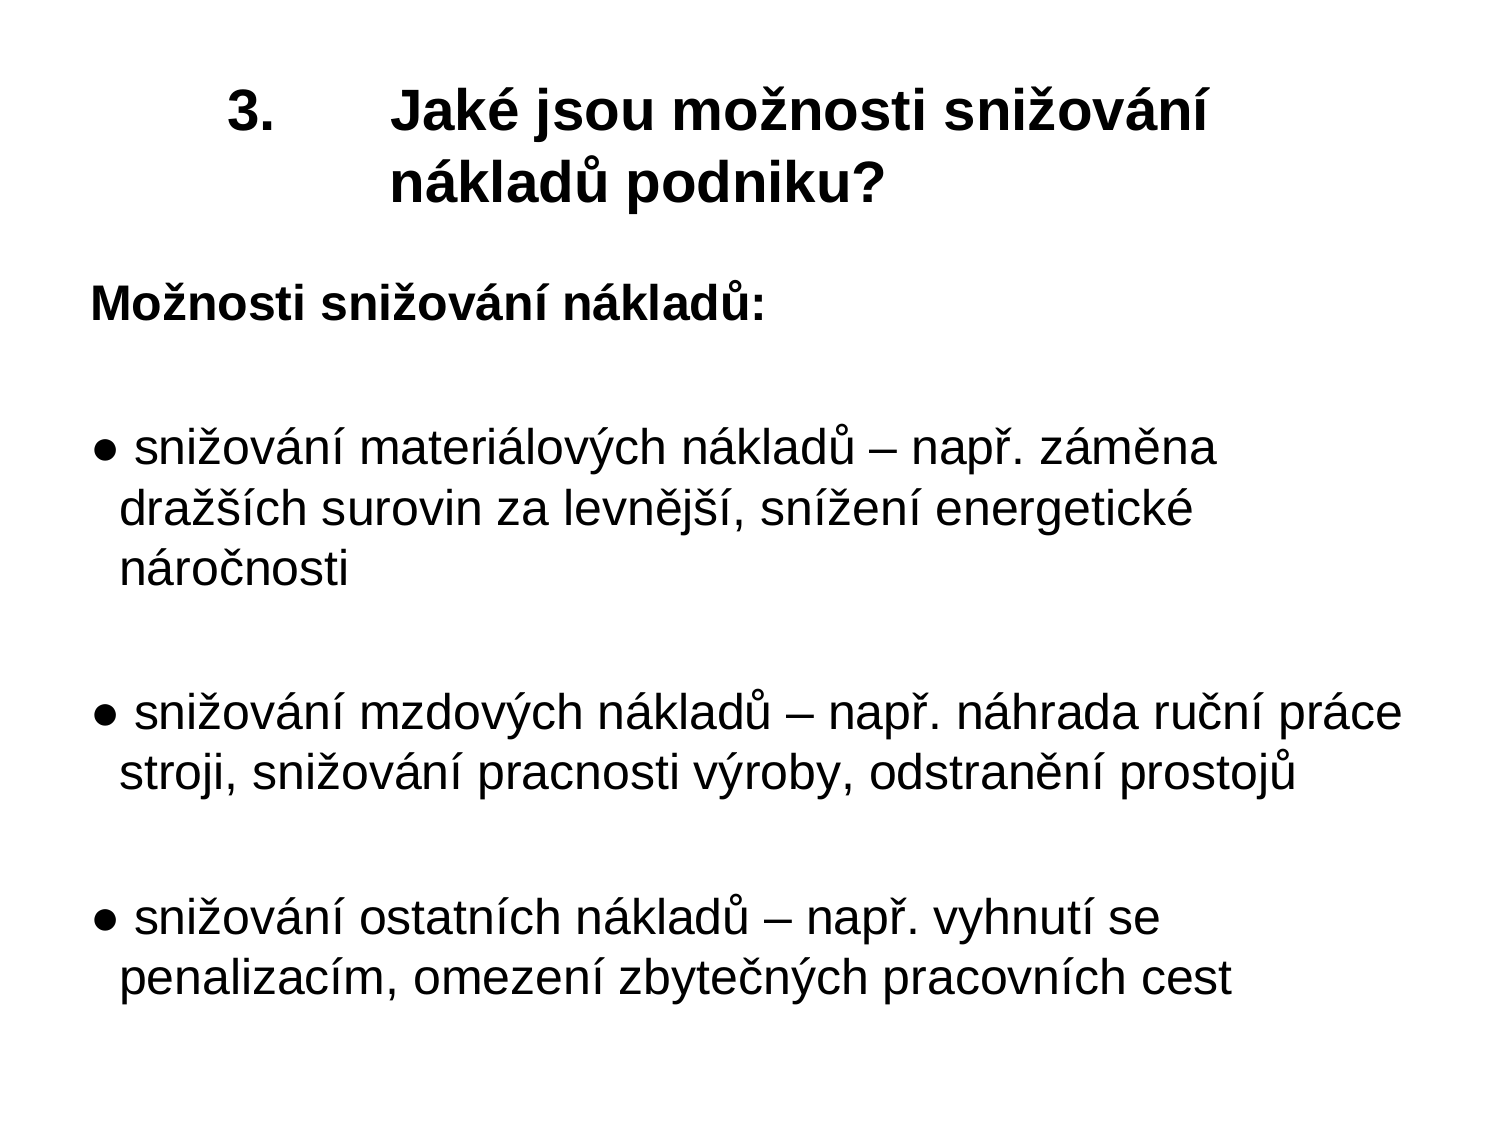

# 3.	Jaké jsou možnosti snižování nákladů podniku?
Možnosti snižování nákladů:
● snižování materiálových nákladů – např. záměna dražších surovin za levnější, snížení energetické náročnosti
● snižování mzdových nákladů – např. náhrada ruční práce stroji, snižování pracnosti výroby, odstranění prostojů
● snižování ostatních nákladů – např. vyhnutí se penalizacím, omezení zbytečných pracovních cest